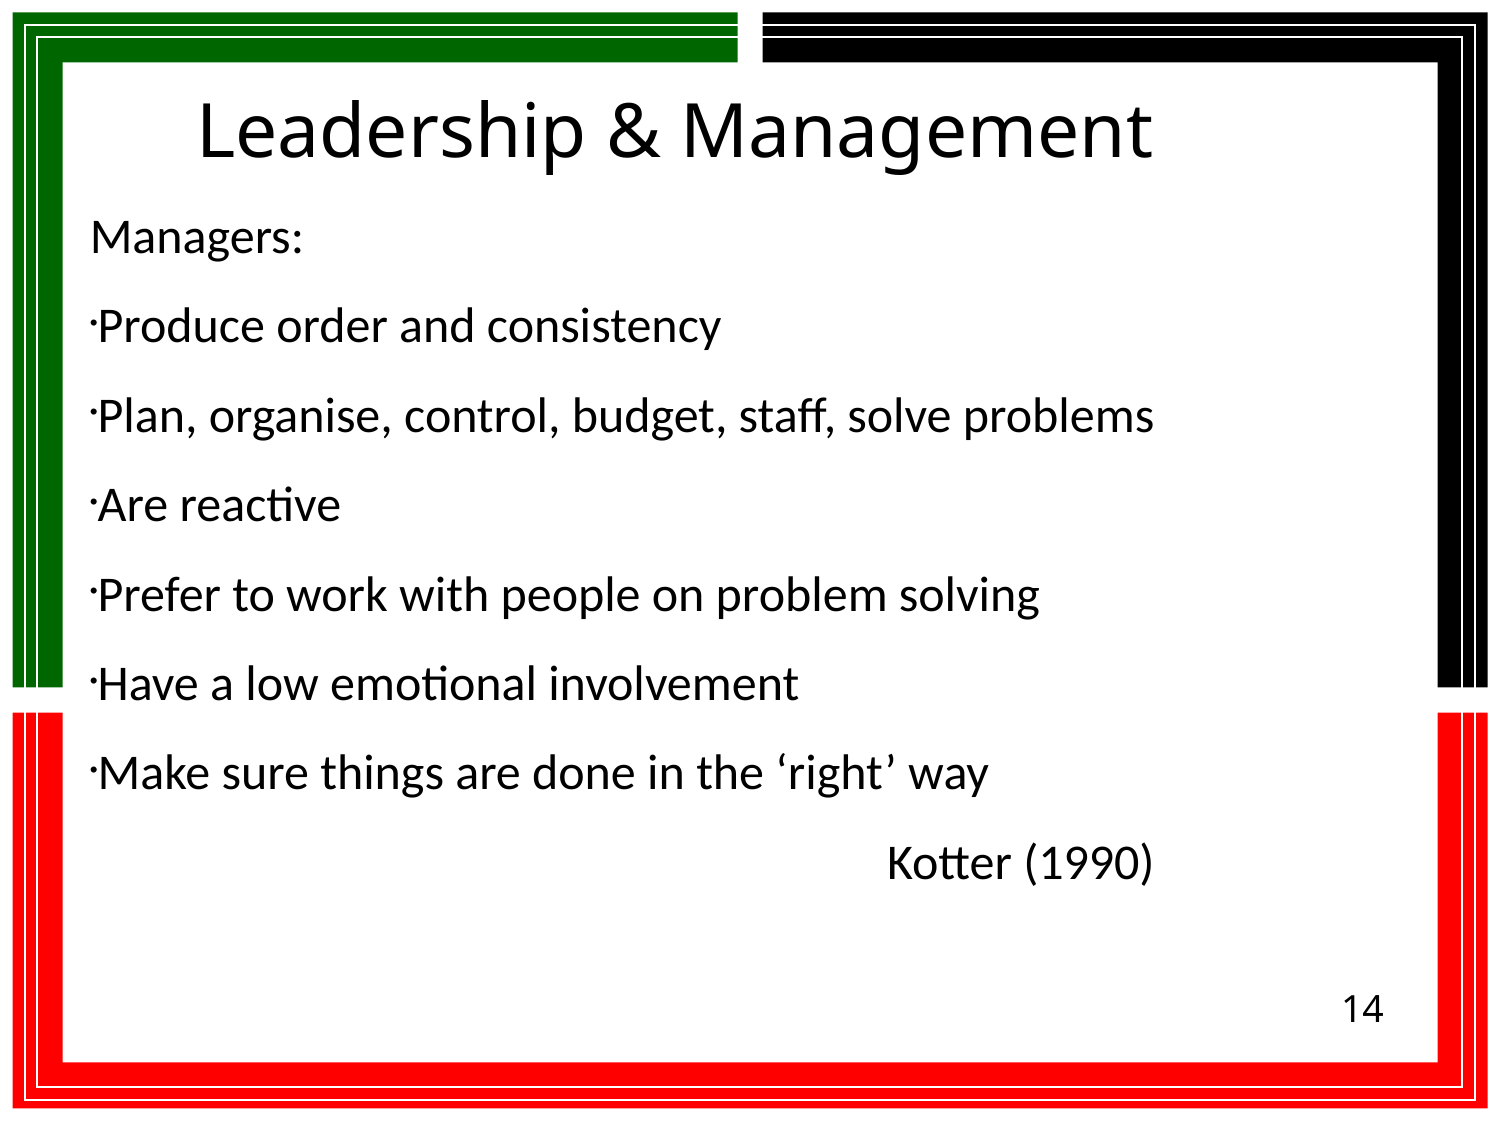

a
# Leadership & Management
Managers:
Produce order and consistency
Plan, organise, control, budget, staff, solve problems
Are reactive
Prefer to work with people on problem solving
Have a low emotional involvement
Make sure things are done in the ‘right’ way
Kotter (1990)